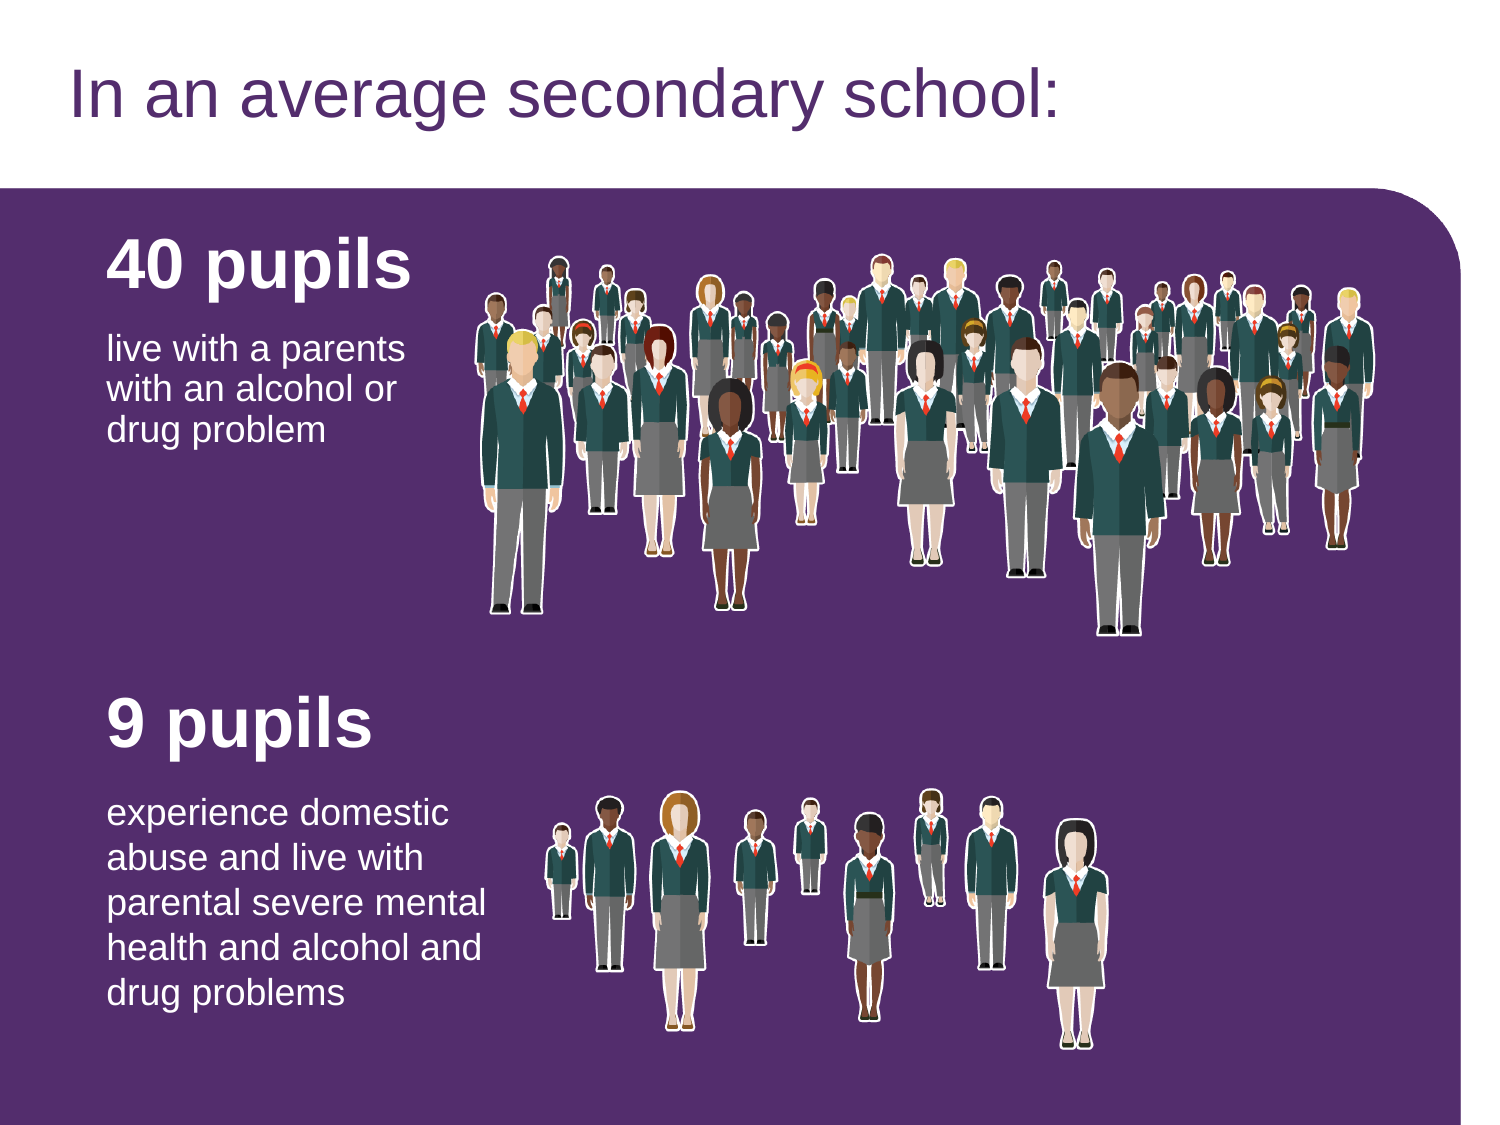

In an average secondary school:
# 40 pupils
live with a parents with an alcohol or drug problem
9 pupils
experience domestic abuse and live with parental severe mental health and alcohol and drug problems